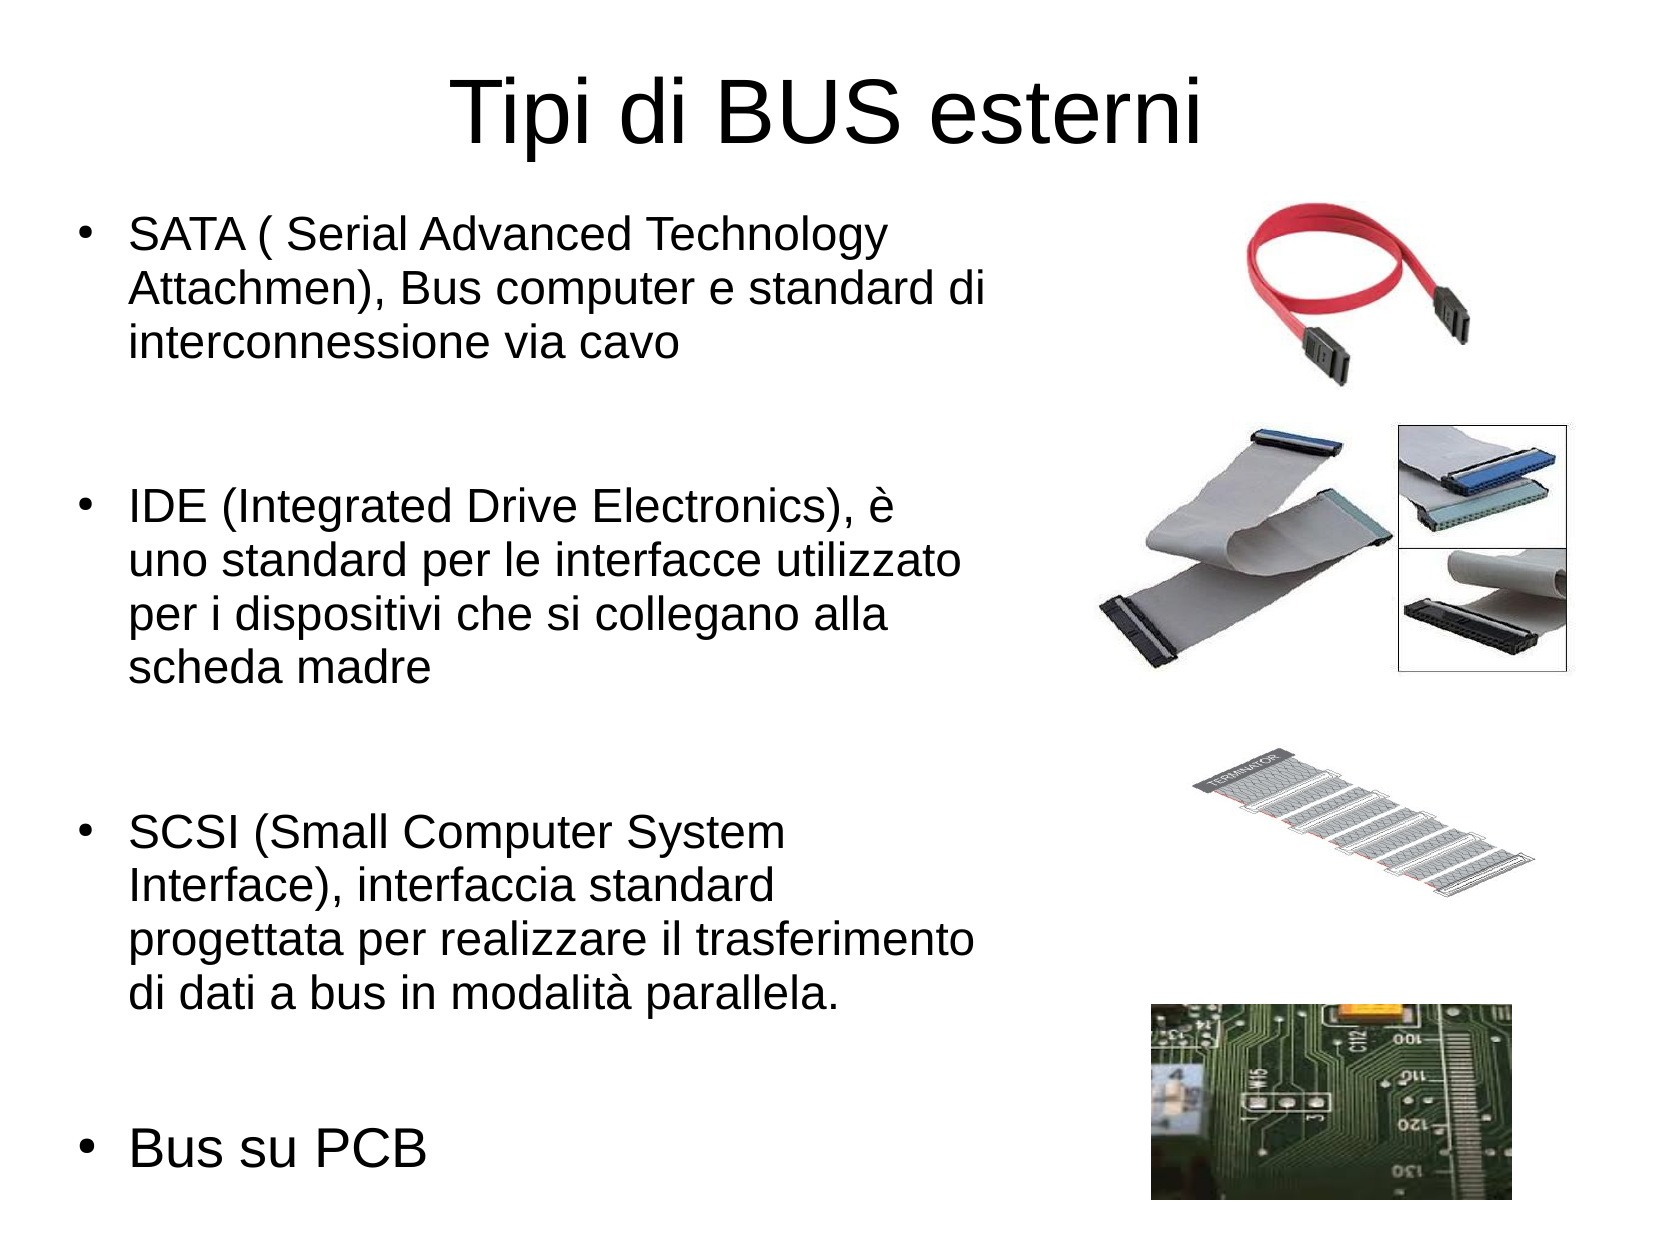

# Tipi di BUS esterni
SATA ( Serial Advanced Technology Attachmen), Bus computer e standard di interconnessione via cavo
IDE (Integrated Drive Electronics), è uno standard per le interfacce utilizzato per i dispositivi che si collegano alla scheda madre
SCSI (Small Computer System Interface), interfaccia standard progettata per realizzare il trasferimento di dati a bus in modalità parallela.
Bus su PCB